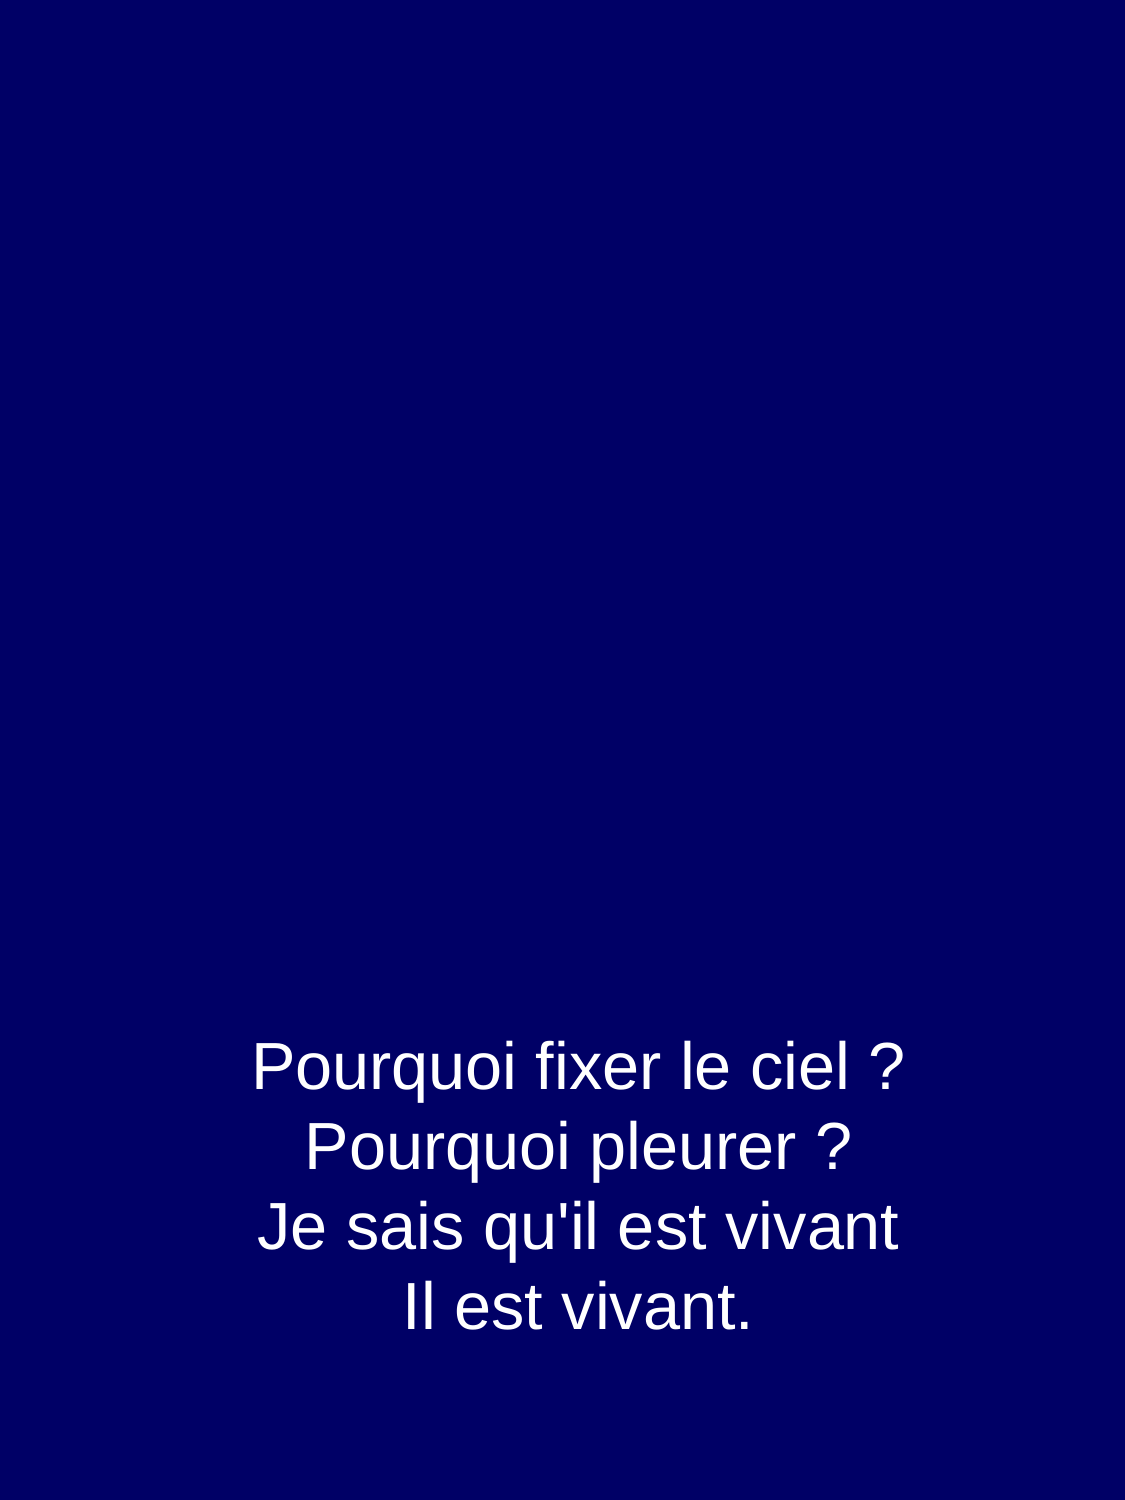

Pourquoi fixer le ciel ?
Pourquoi pleurer ?
Je sais qu'il est vivant
Il est vivant.